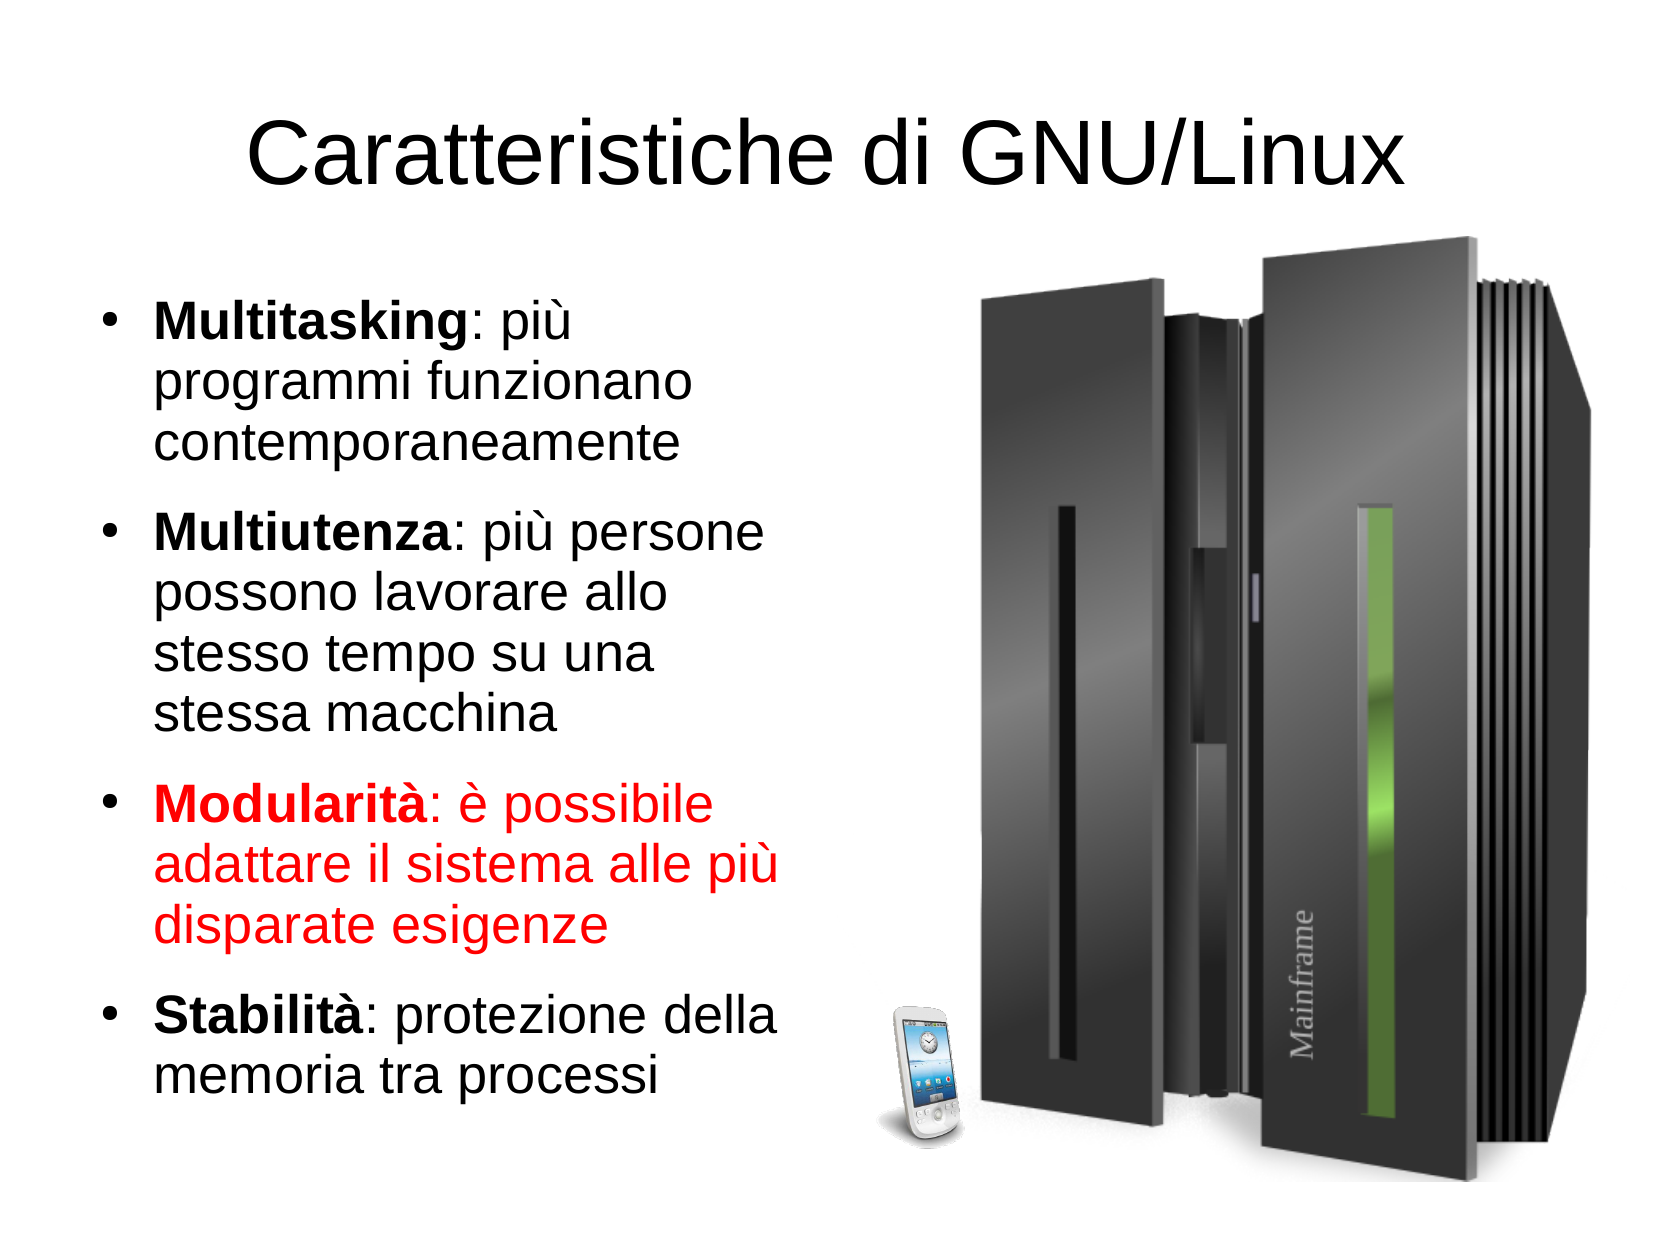

# Caratteristiche di GNU/Linux
Multitasking: più programmi funzionano contemporaneamente
Multiutenza: più persone possono lavorare allo stesso tempo su una stessa macchina
Modularità: è possibile adattare il sistema alle più disparate esigenze
Stabilità: protezione della memoria tra processi